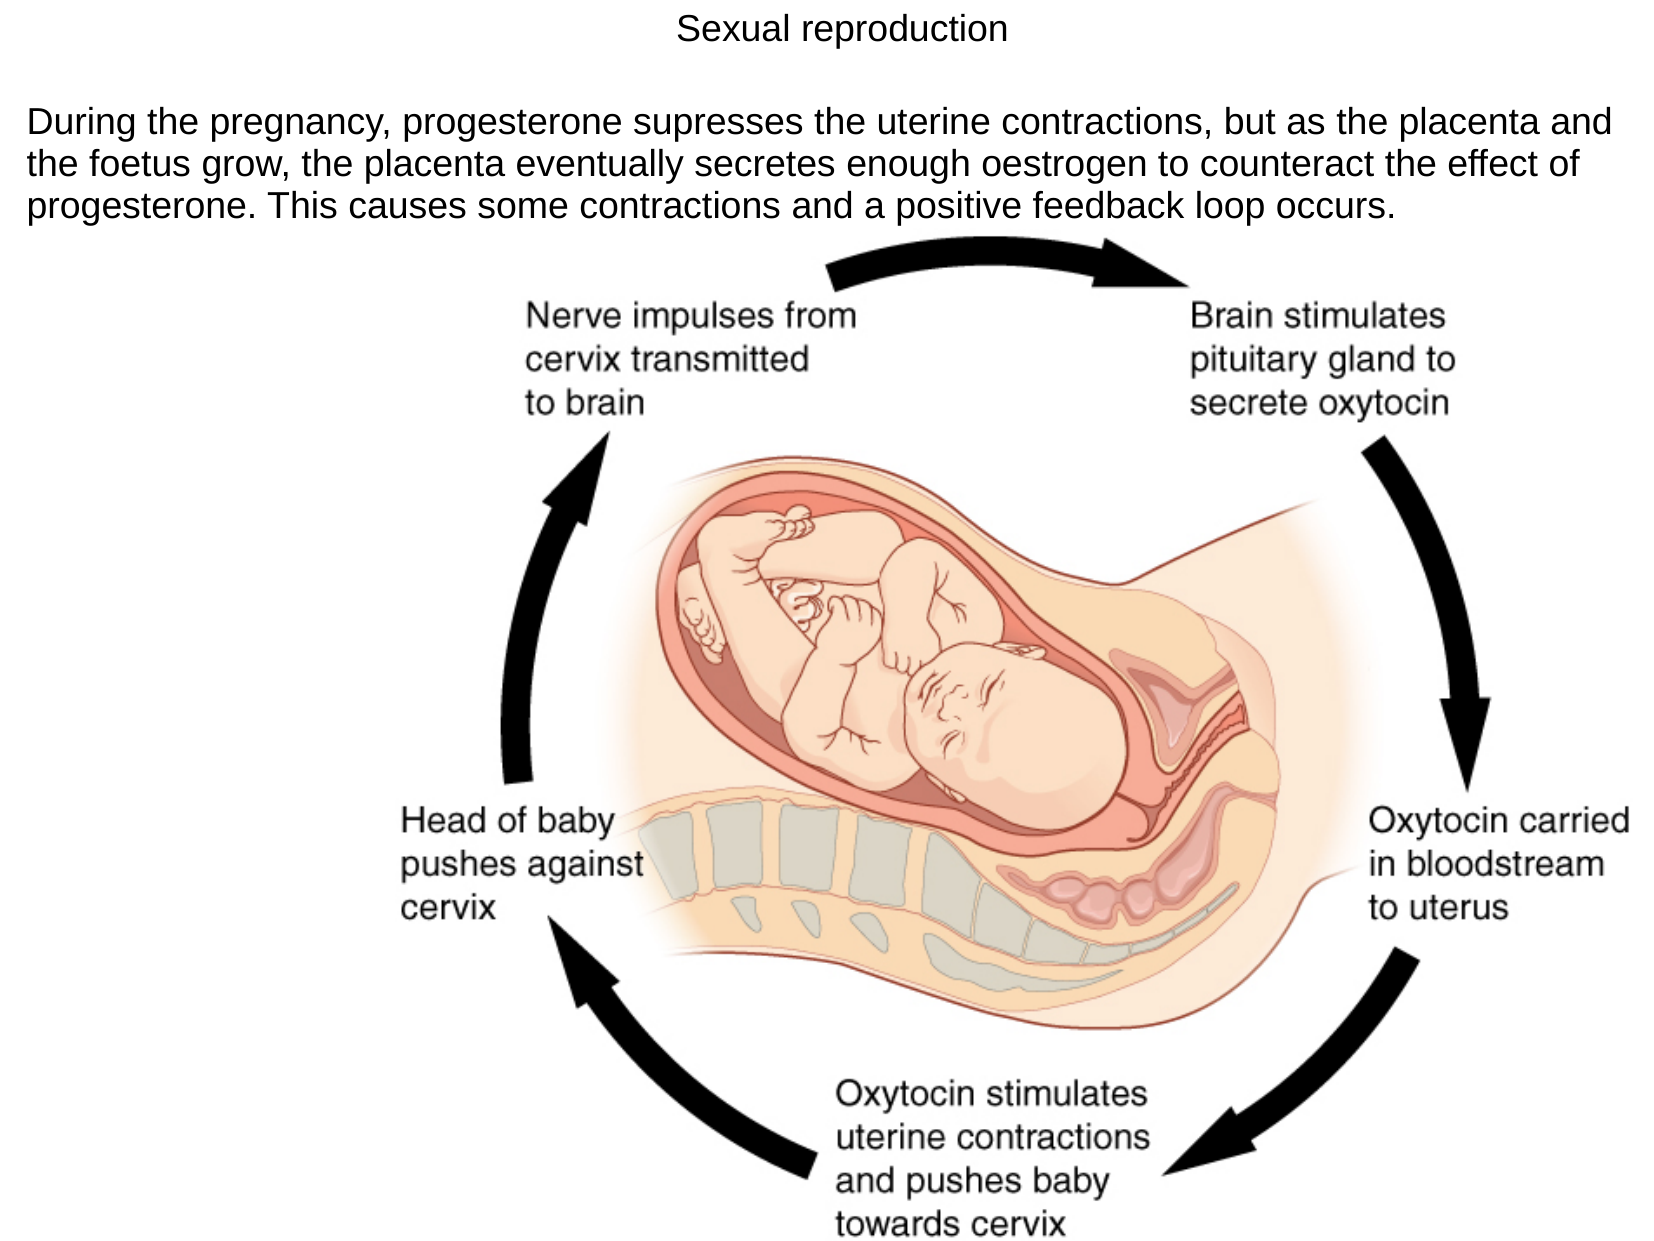

Sexual reproduction
During the pregnancy, progesterone supresses the uterine contractions, but as the placenta and the foetus grow, the placenta eventually secretes enough oestrogen to counteract the effect of progesterone. This causes some contractions and a positive feedback loop occurs.